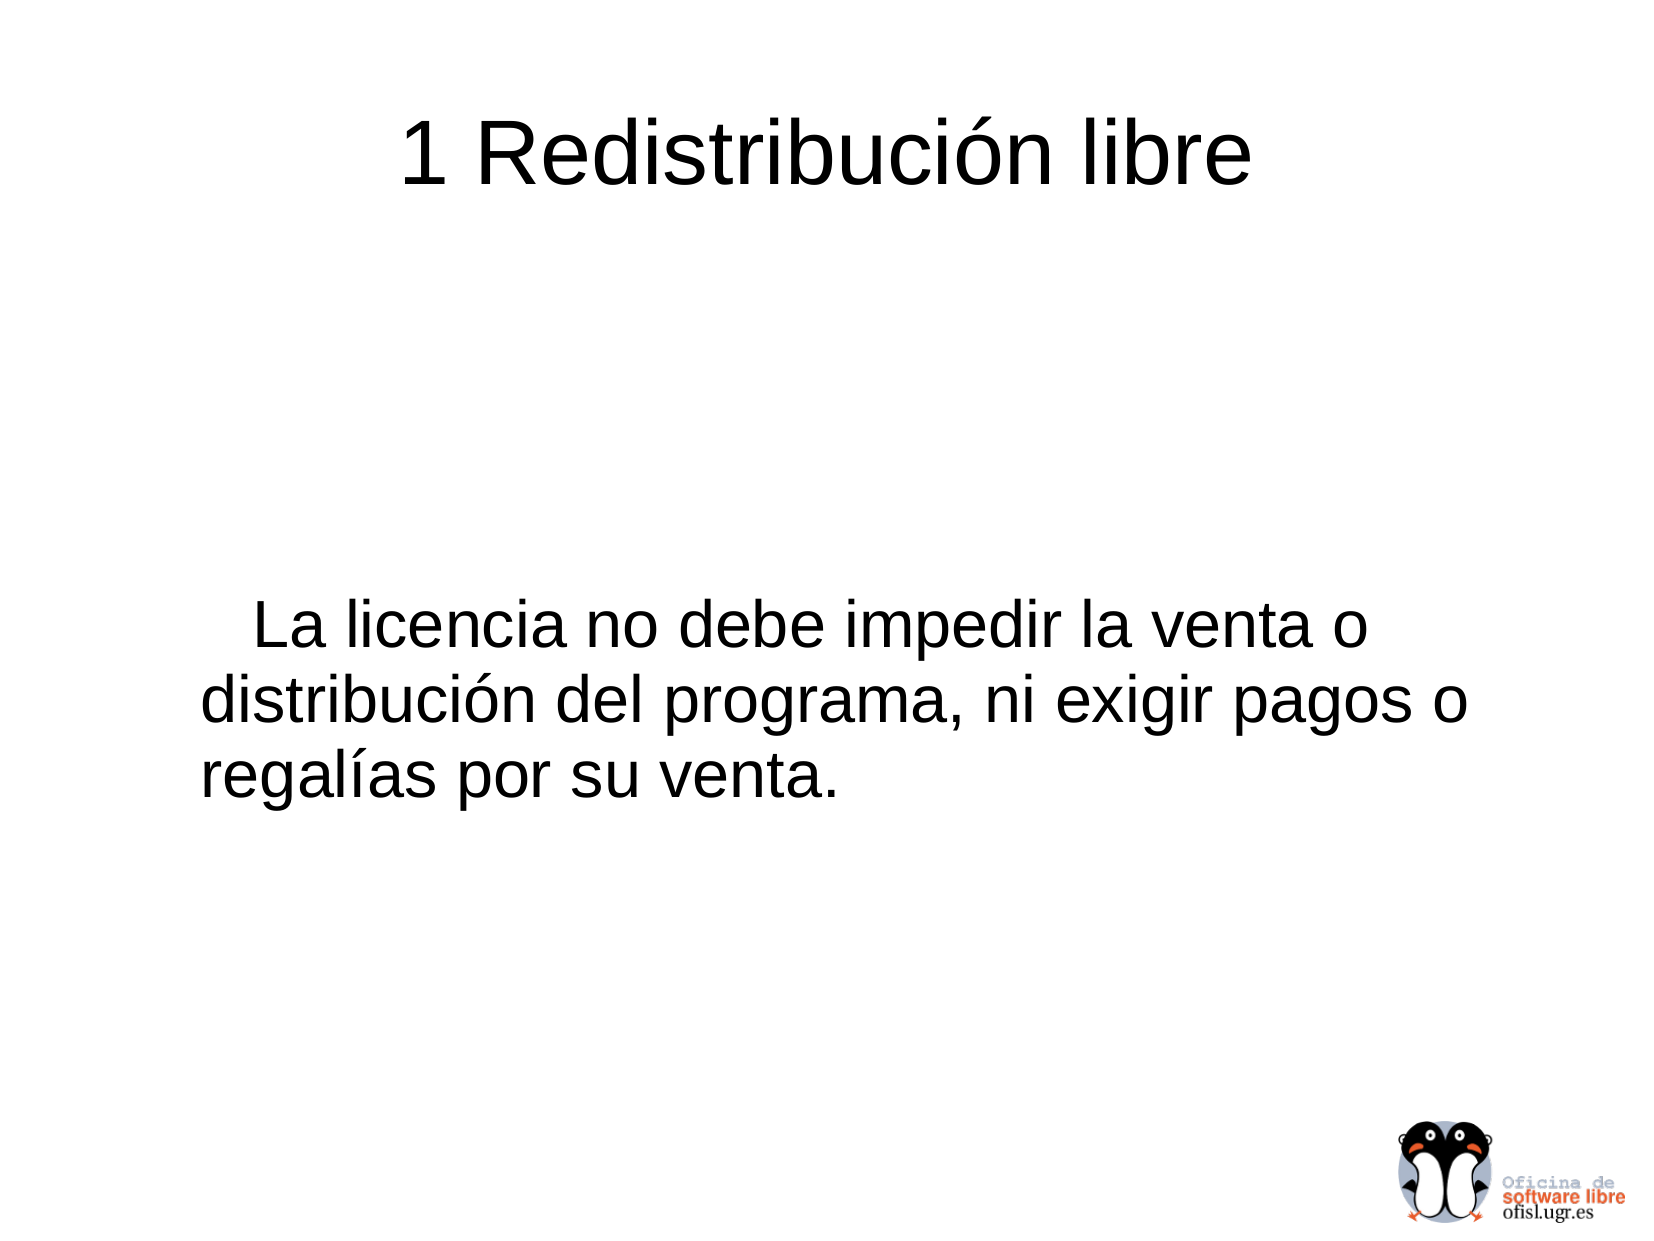

# 1 Redistribución libre
La licencia no debe impedir la venta o distribución del programa, ni exigir pagos o regalías por su venta.